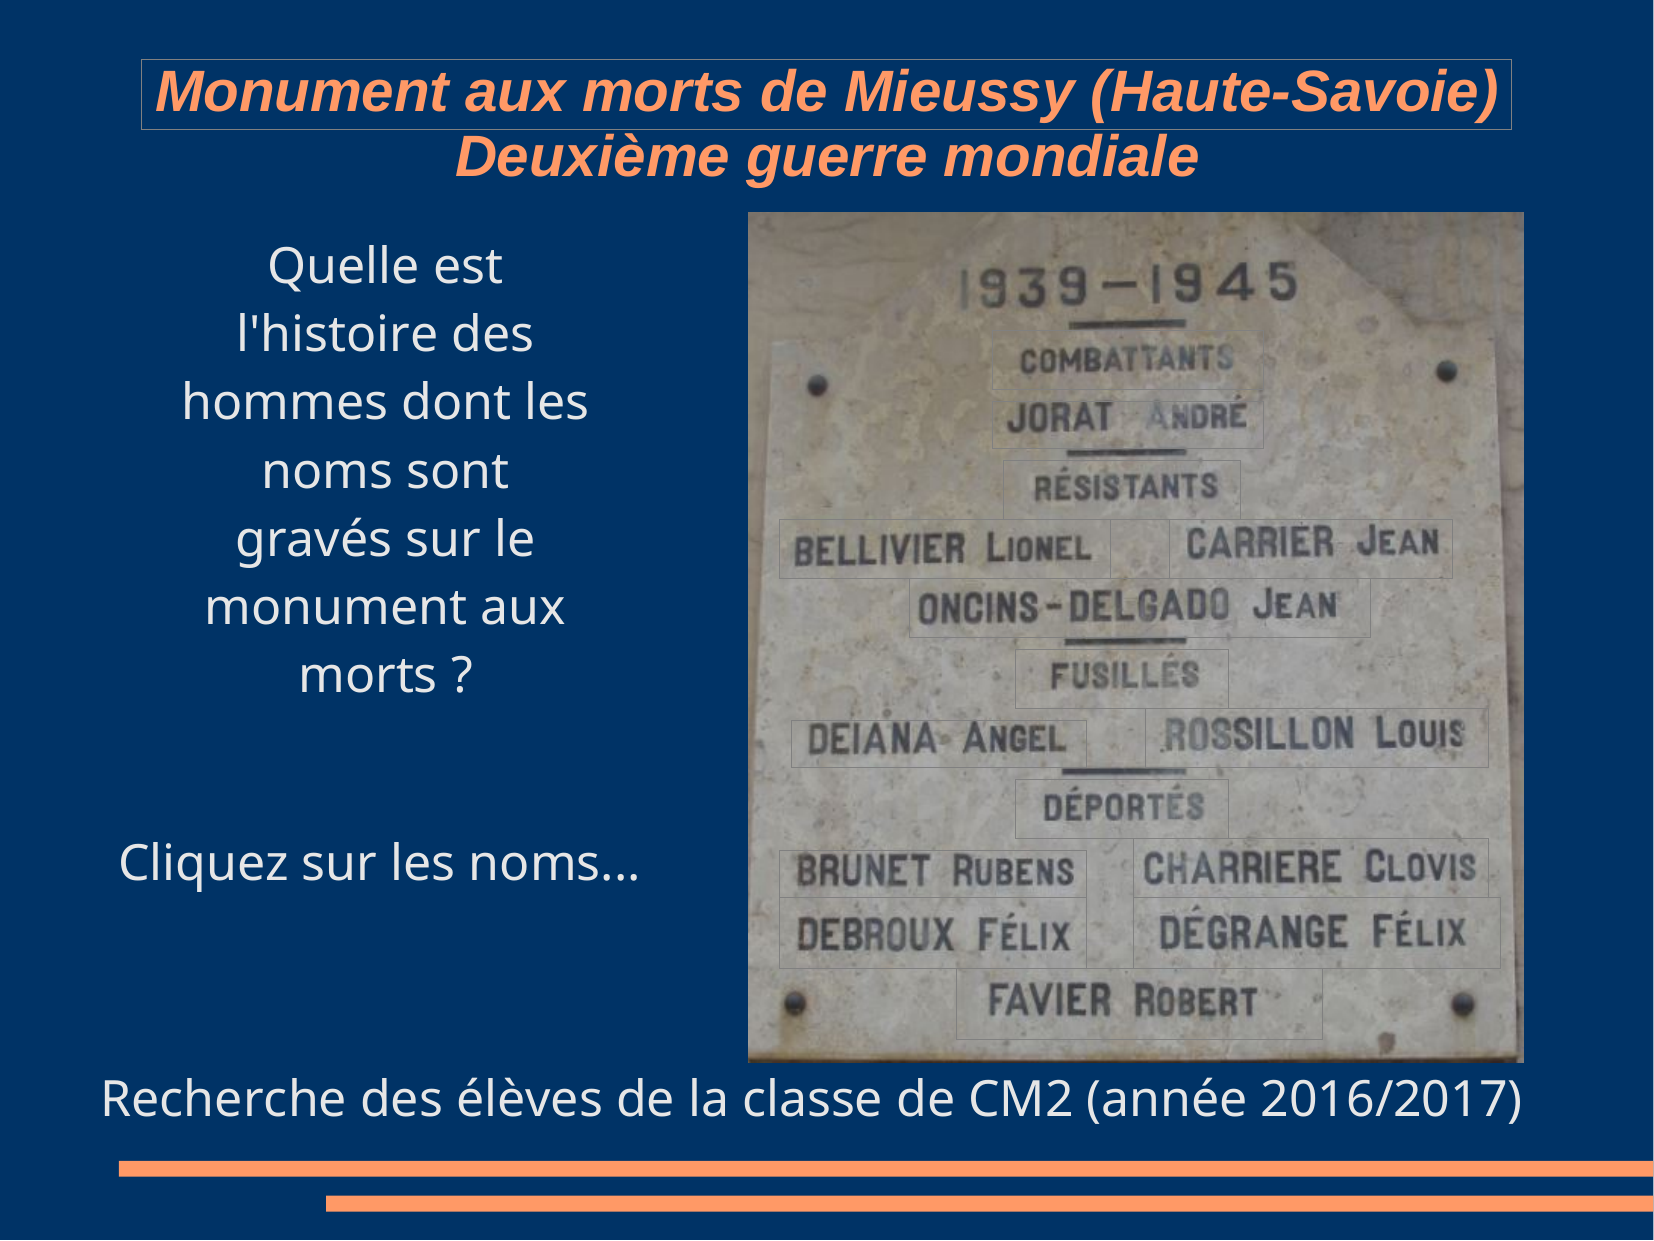

# Monument aux morts de Mieussy (Haute-Savoie) Deuxième guerre mondiale
Quelle est l'histoire des hommes dont les noms sont gravés sur le monument aux morts ?
Cliquez sur les noms...
Recherche des élèves de la classe de CM2 (année 2016/2017)